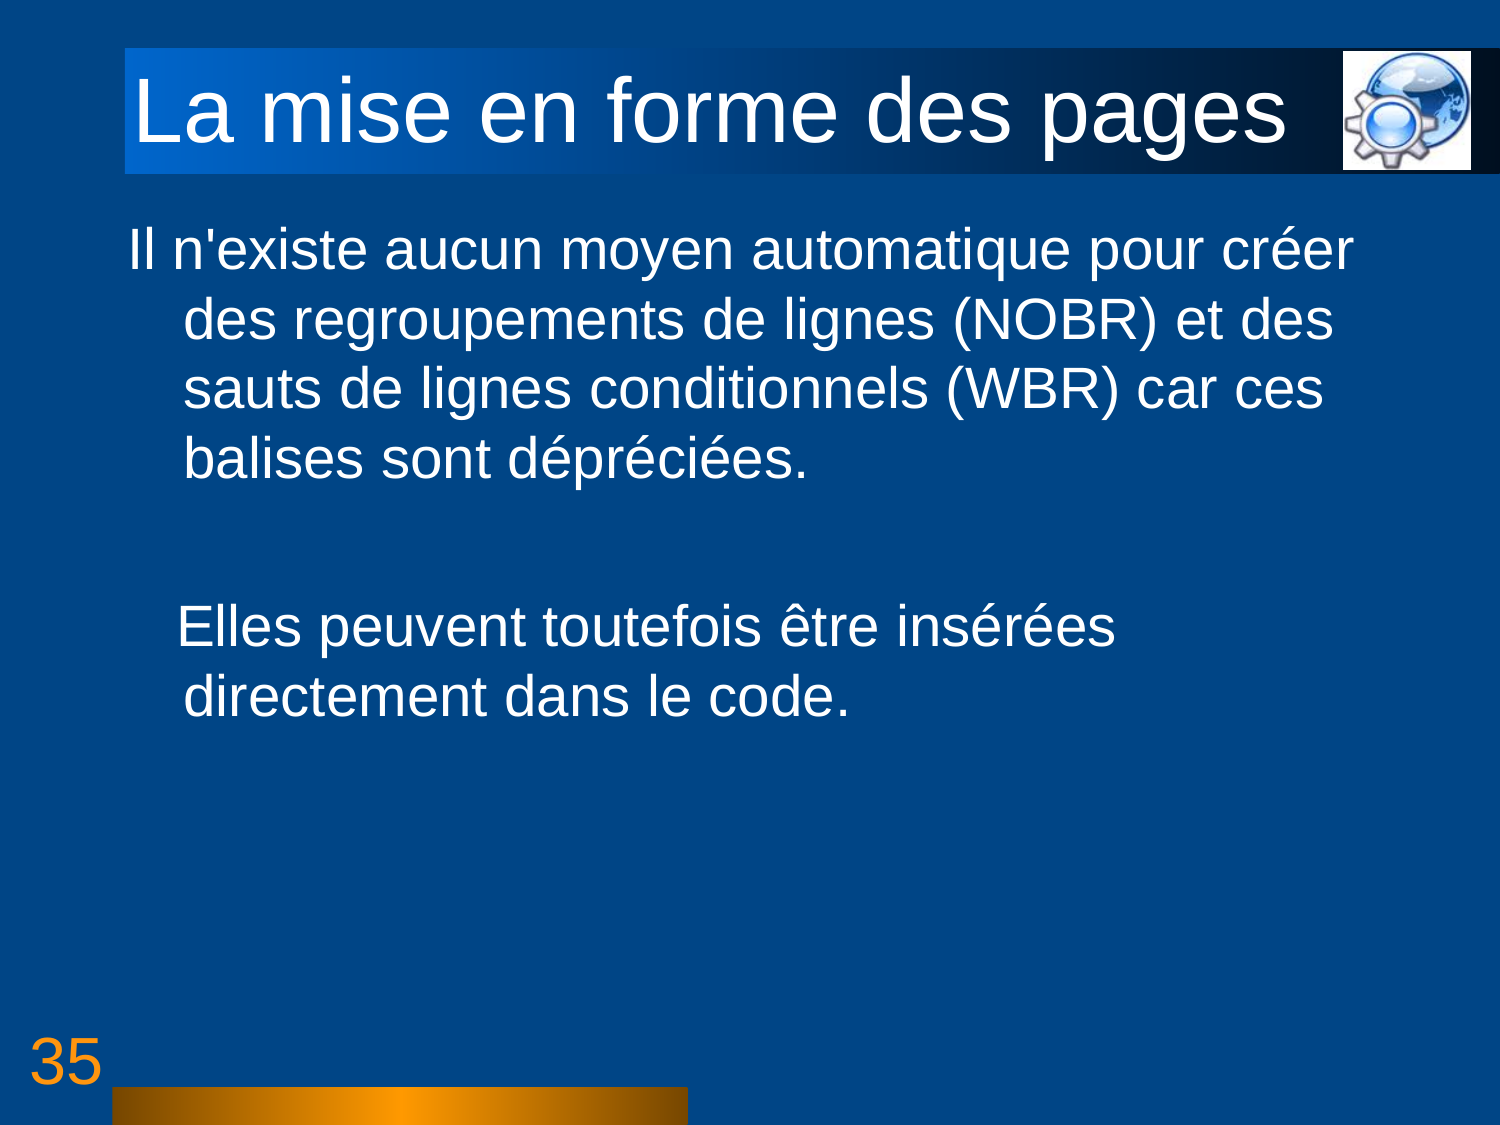

La mise en forme des pages
# Il n'existe aucun moyen automatique pour créer des regroupements de lignes (NOBR) et des sauts de lignes conditionnels (WBR) car ces balises sont dépréciées.
 Elles peuvent toutefois être insérées directement dans le code.